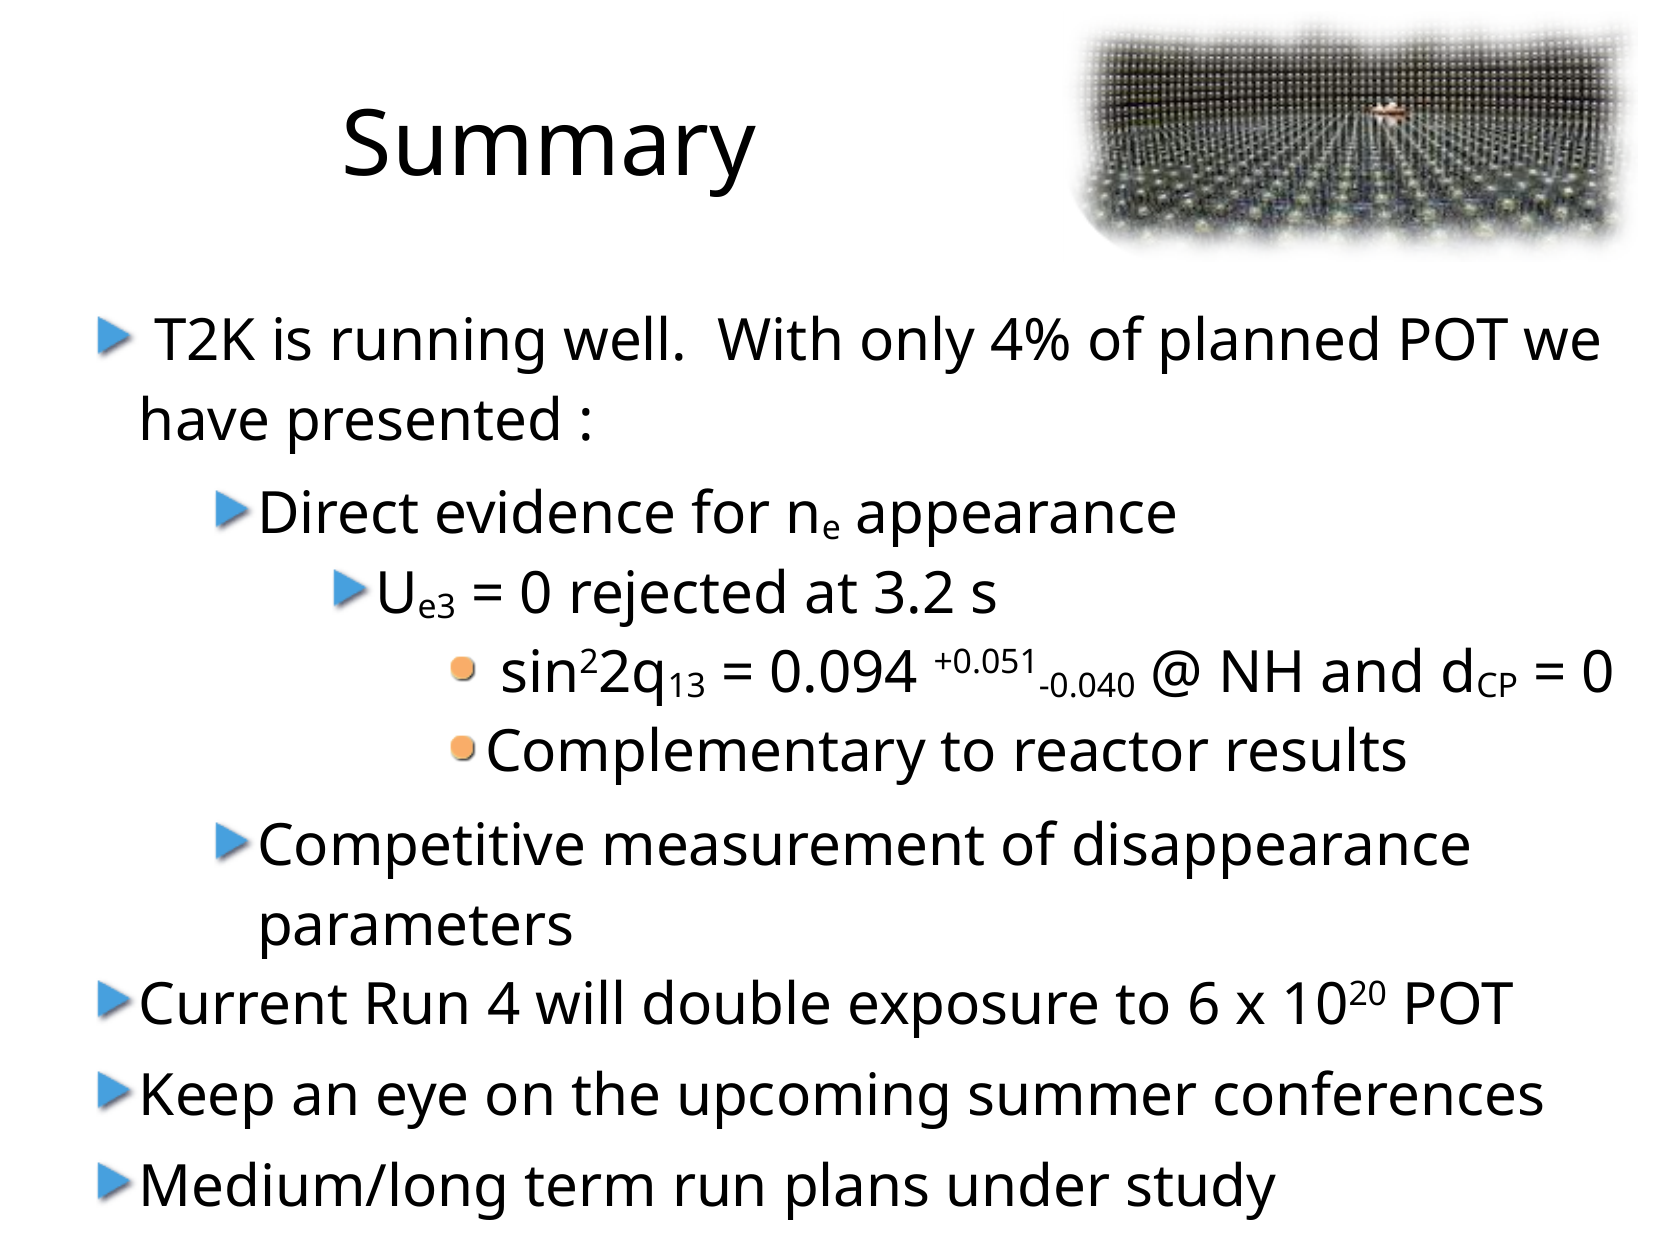

# Summary
 T2K is running well. With only 4% of planned POT we
have presented :
Direct evidence for ne appearance
Ue3 = 0 rejected at 3.2 s
 sin22q13 = 0.094 +0.051-0.040 @ NH and dCP = 0
Complementary to reactor results
Competitive measurement of disappearance
parameters
Current Run 4 will double exposure to 6 x 1020 POT
Keep an eye on the upcoming summer conferences
Medium/long term run plans under study